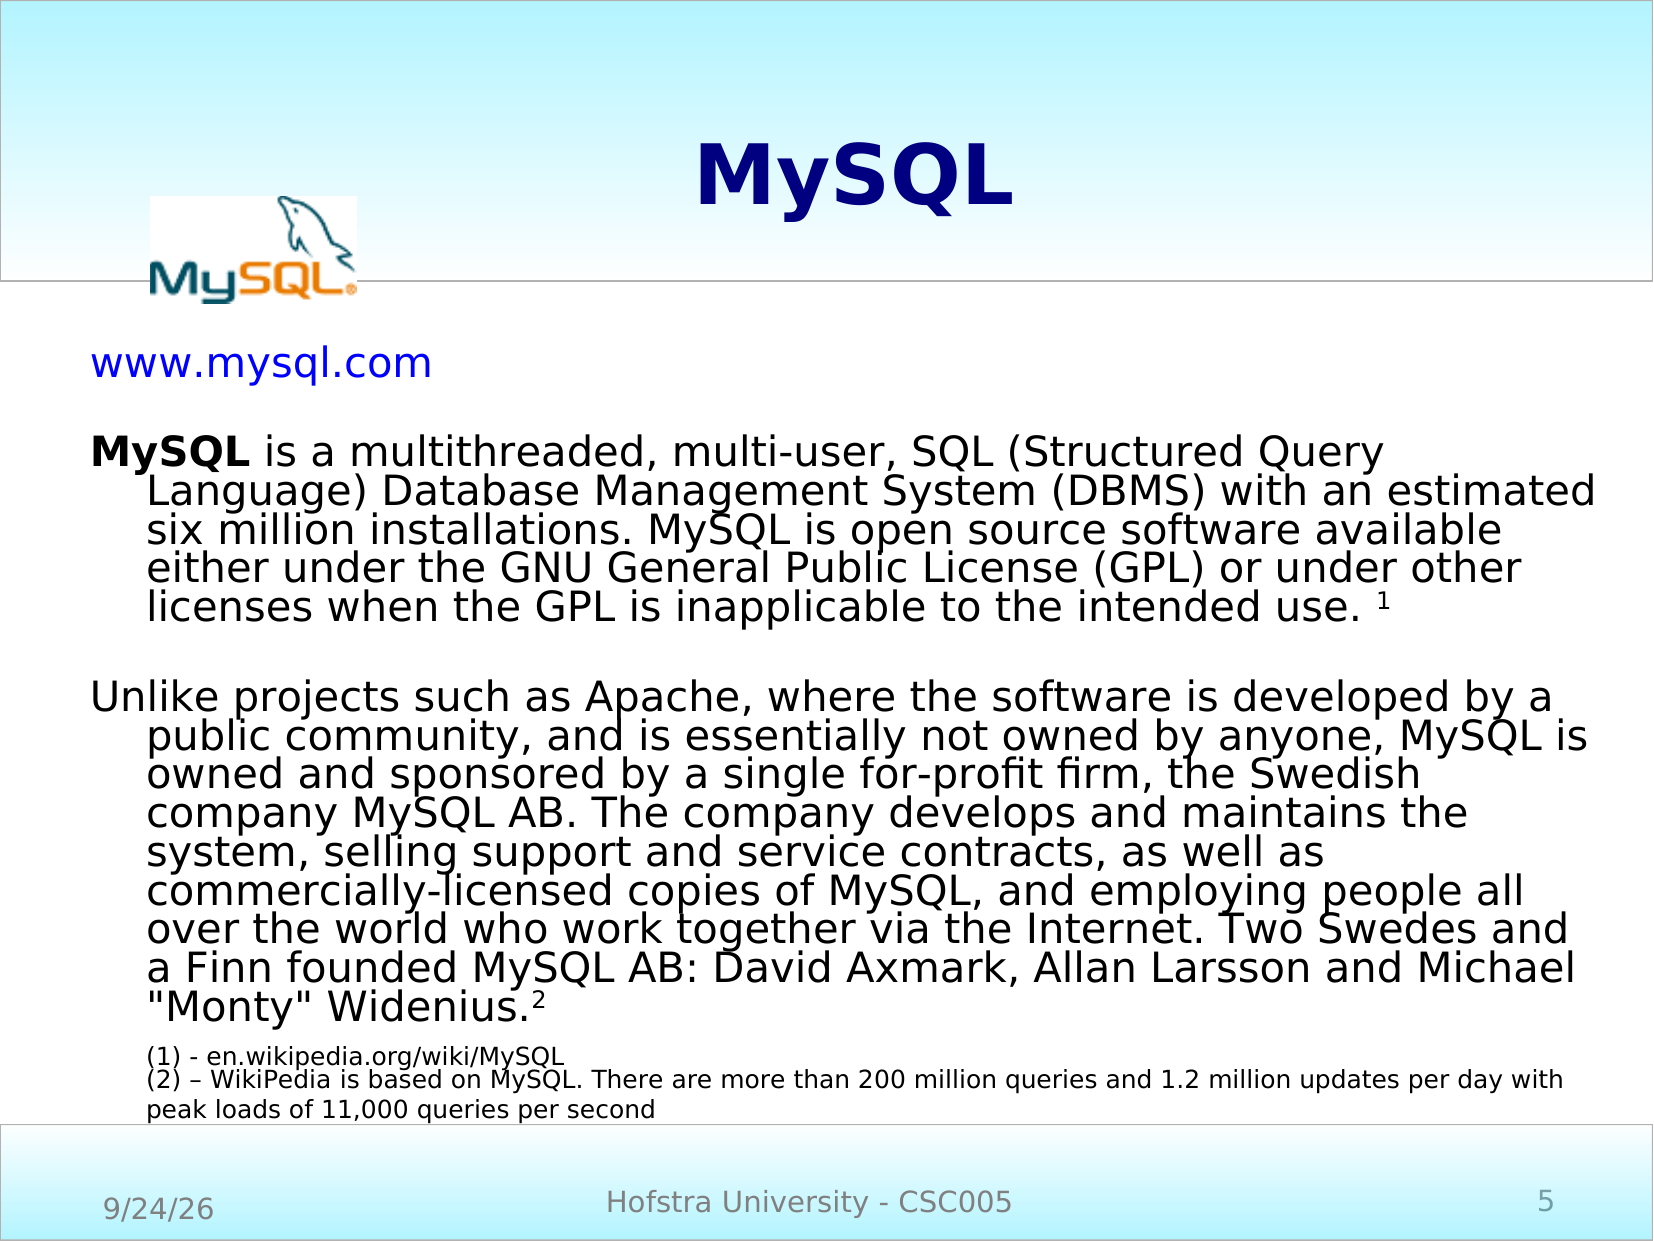

# MySQL
www.mysql.com
MySQL is a multithreaded, multi-user, SQL (Structured Query Language) Database Management System (DBMS) with an estimated six million installations. MySQL is open source software available either under the GNU General Public License (GPL) or under other licenses when the GPL is inapplicable to the intended use. 1
Unlike projects such as Apache, where the software is developed by a public community, and is essentially not owned by anyone, MySQL is owned and sponsored by a single for-profit firm, the Swedish company MySQL AB. The company develops and maintains the system, selling support and service contracts, as well as commercially-licensed copies of MySQL, and employing people all over the world who work together via the Internet. Two Swedes and a Finn founded MySQL AB: David Axmark, Allan Larsson and Michael "Monty" Widenius.2
(1) - en.wikipedia.org/wiki/MySQL
(2) – WikiPedia is based on MySQL. There are more than 200 million queries and 1.2 million updates per day with peak loads of 11,000 queries per second
5
Hofstra University - CSC005